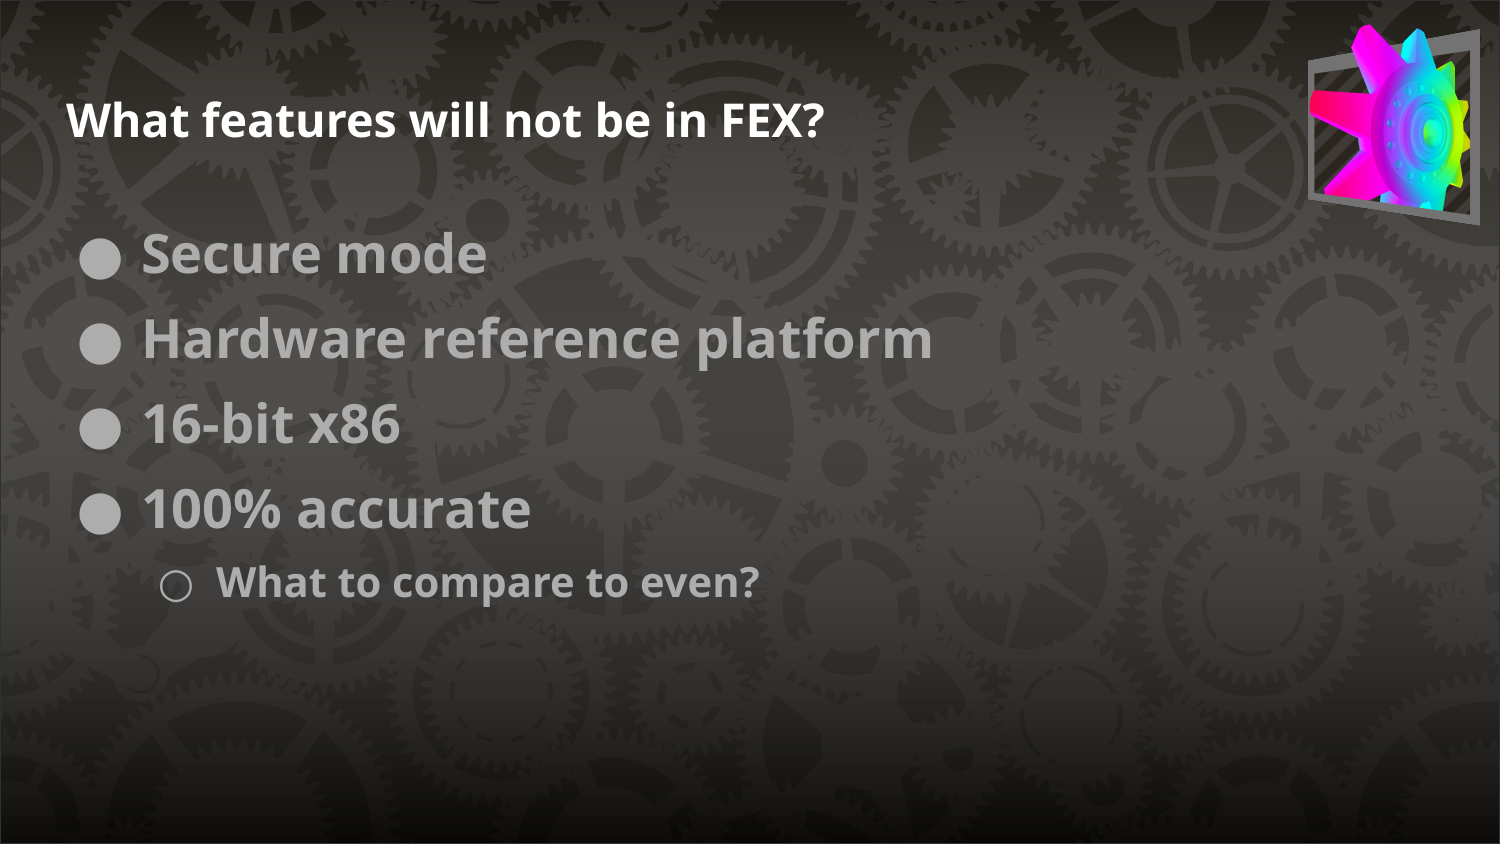

# What features will not be in FEX?
Secure mode
Hardware reference platform
16-bit x86
100% accurate
What to compare to even?